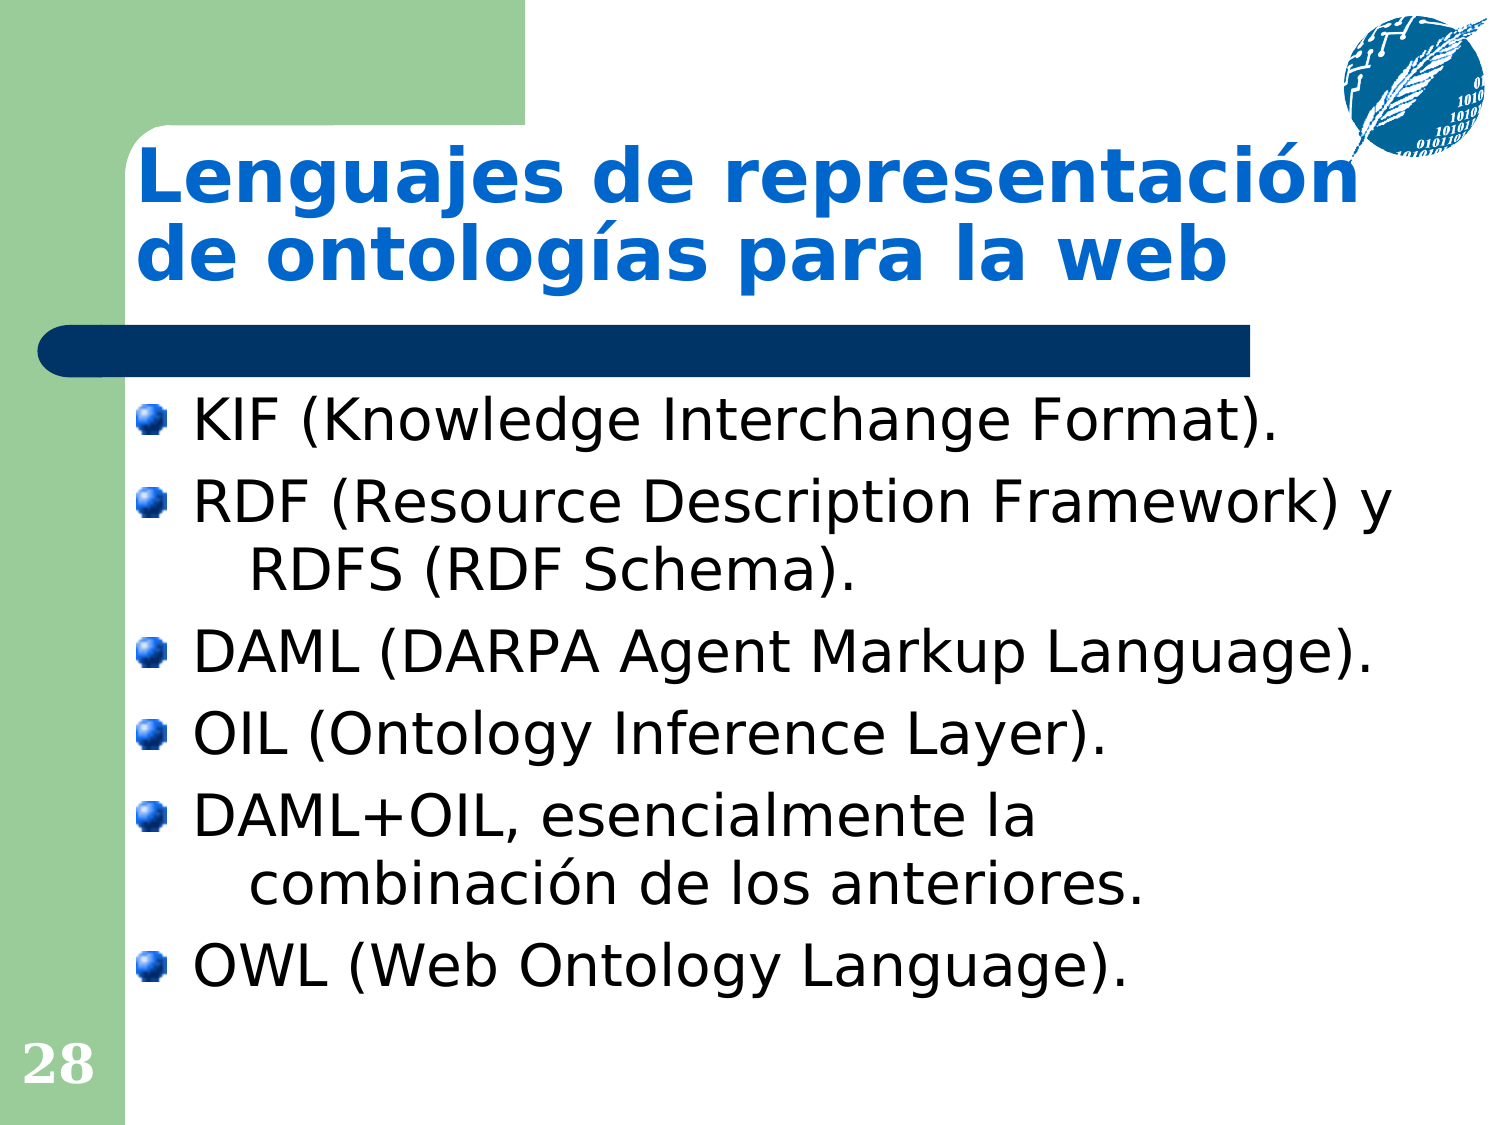

# Lenguajes de representación de ontologías para la web
KIF (Knowledge Interchange Format).
RDF (Resource Description Framework) y RDFS (RDF Schema).
DAML (DARPA Agent Markup Language).
OIL (Ontology Inference Layer).
DAML+OIL, esencialmente la combinación de los anteriores.
OWL (Web Ontology Language).
28